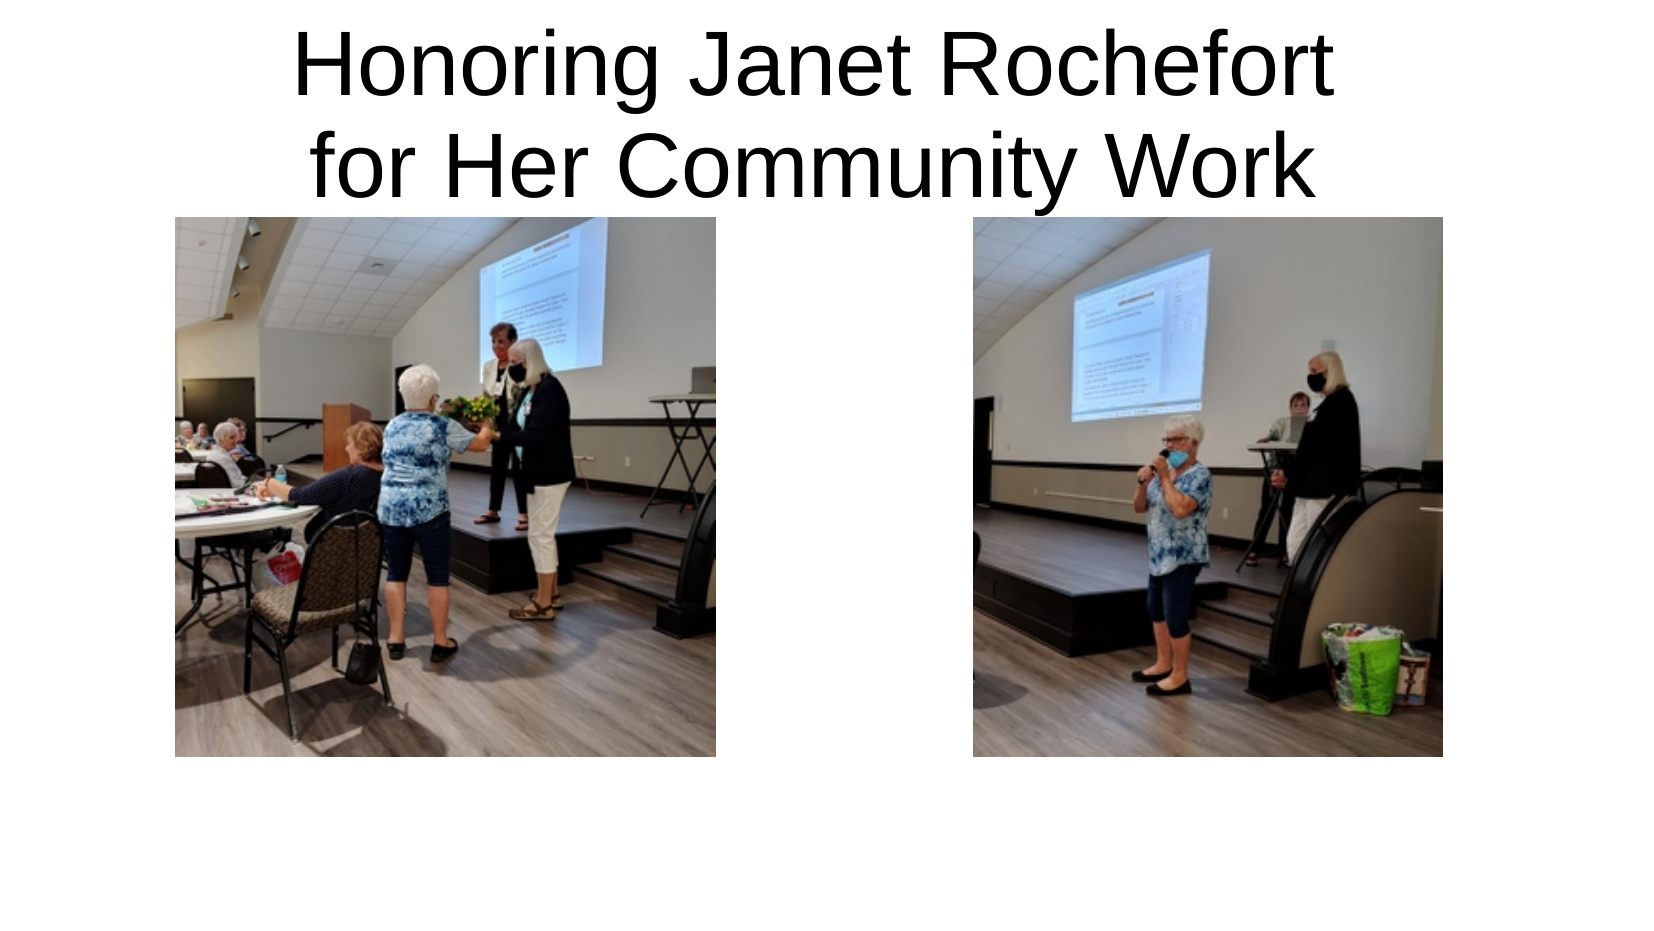

# Honoring Janet Rochefort for Her Community Work